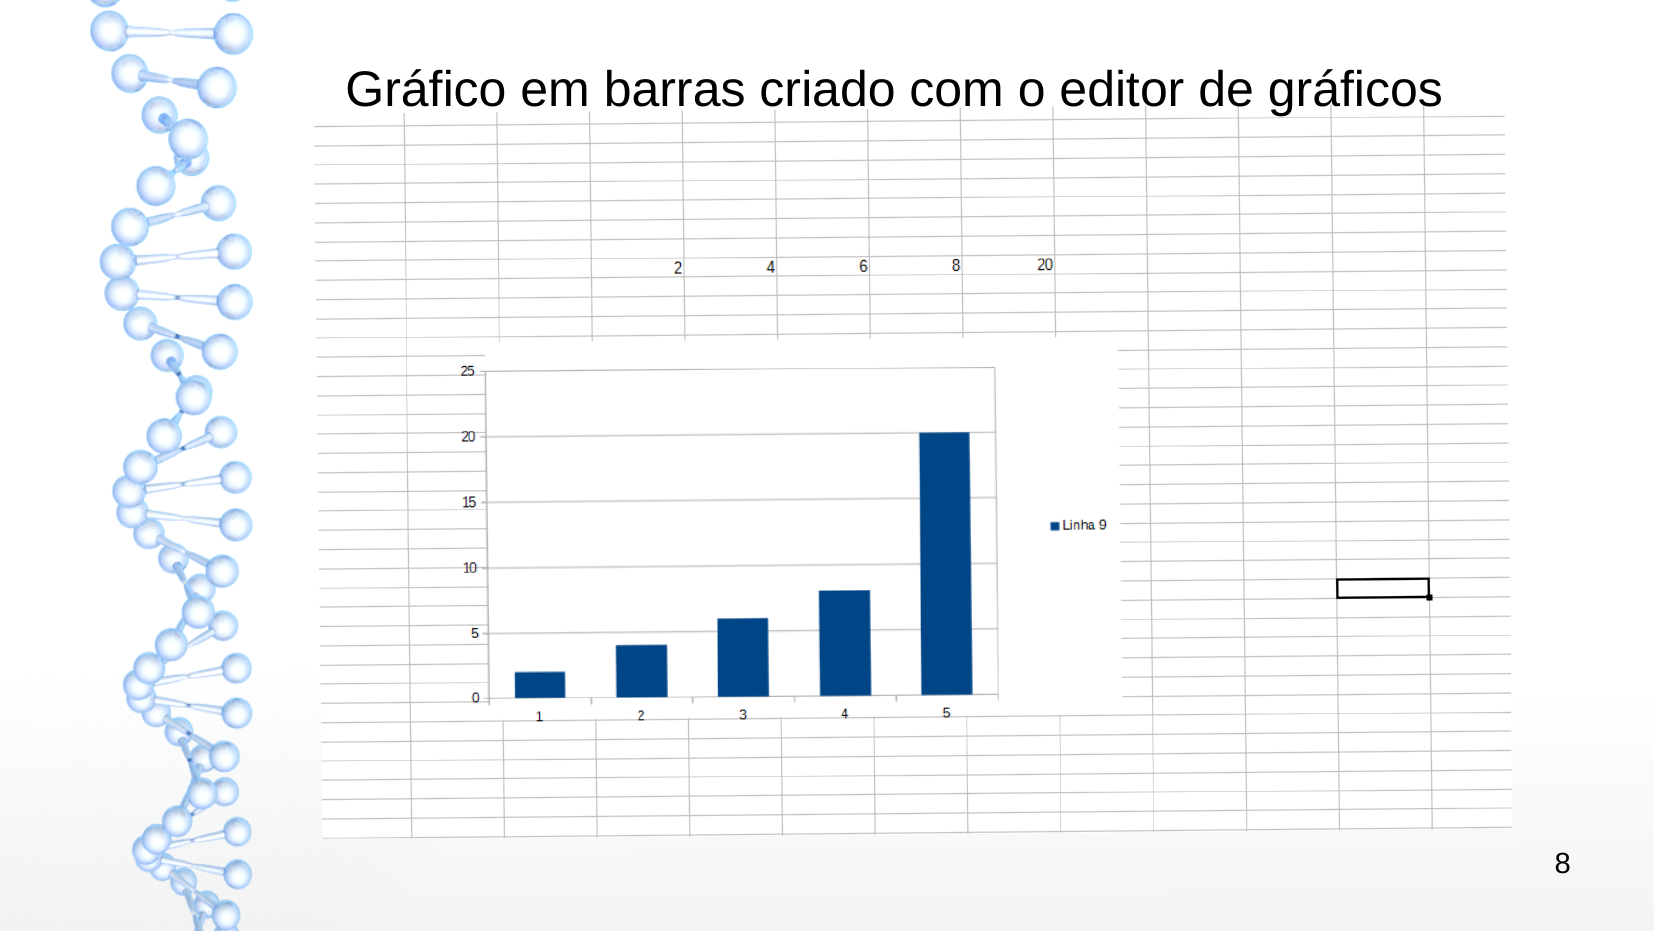

Gráfico em barras criado com o editor de gráficos
8